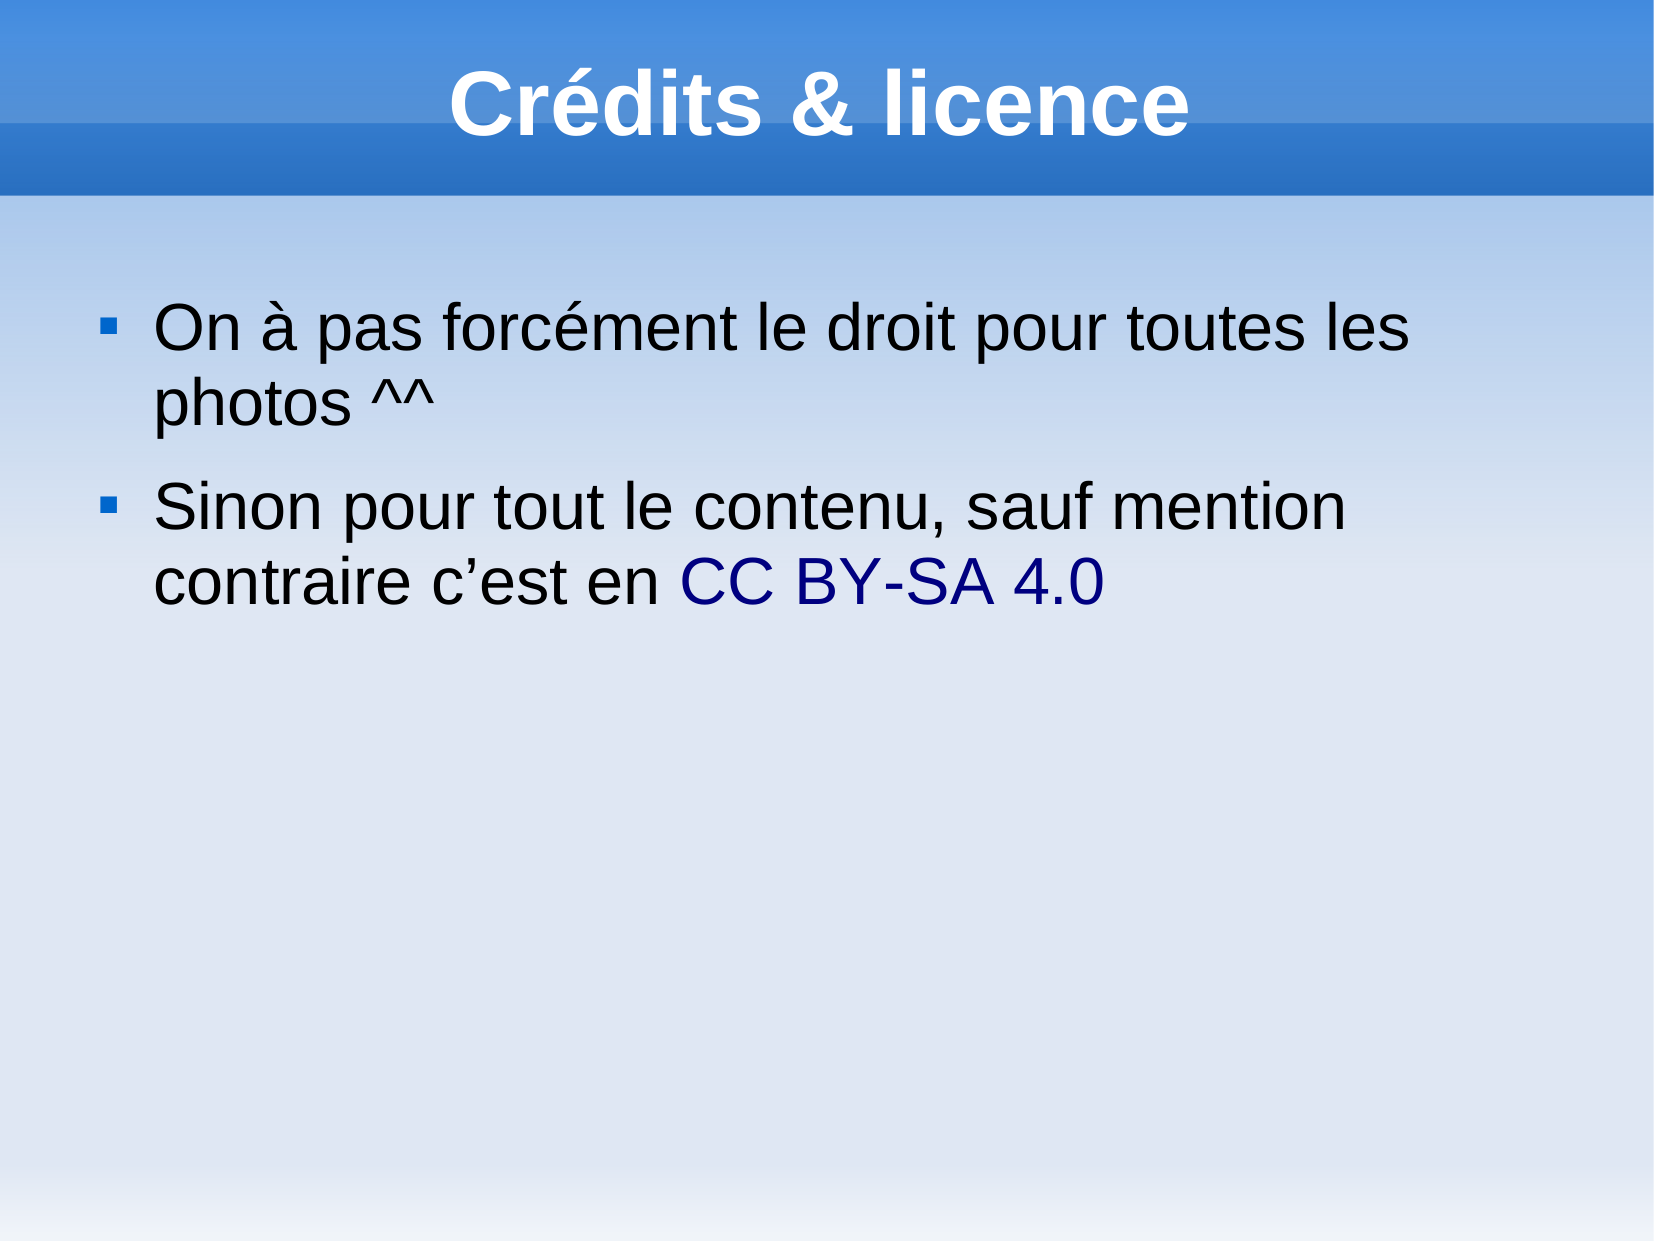

# Crédits & licence
On à pas forcément le droit pour toutes les photos ^^
Sinon pour tout le contenu, sauf mention contraire c’est en CC BY-SA 4.0